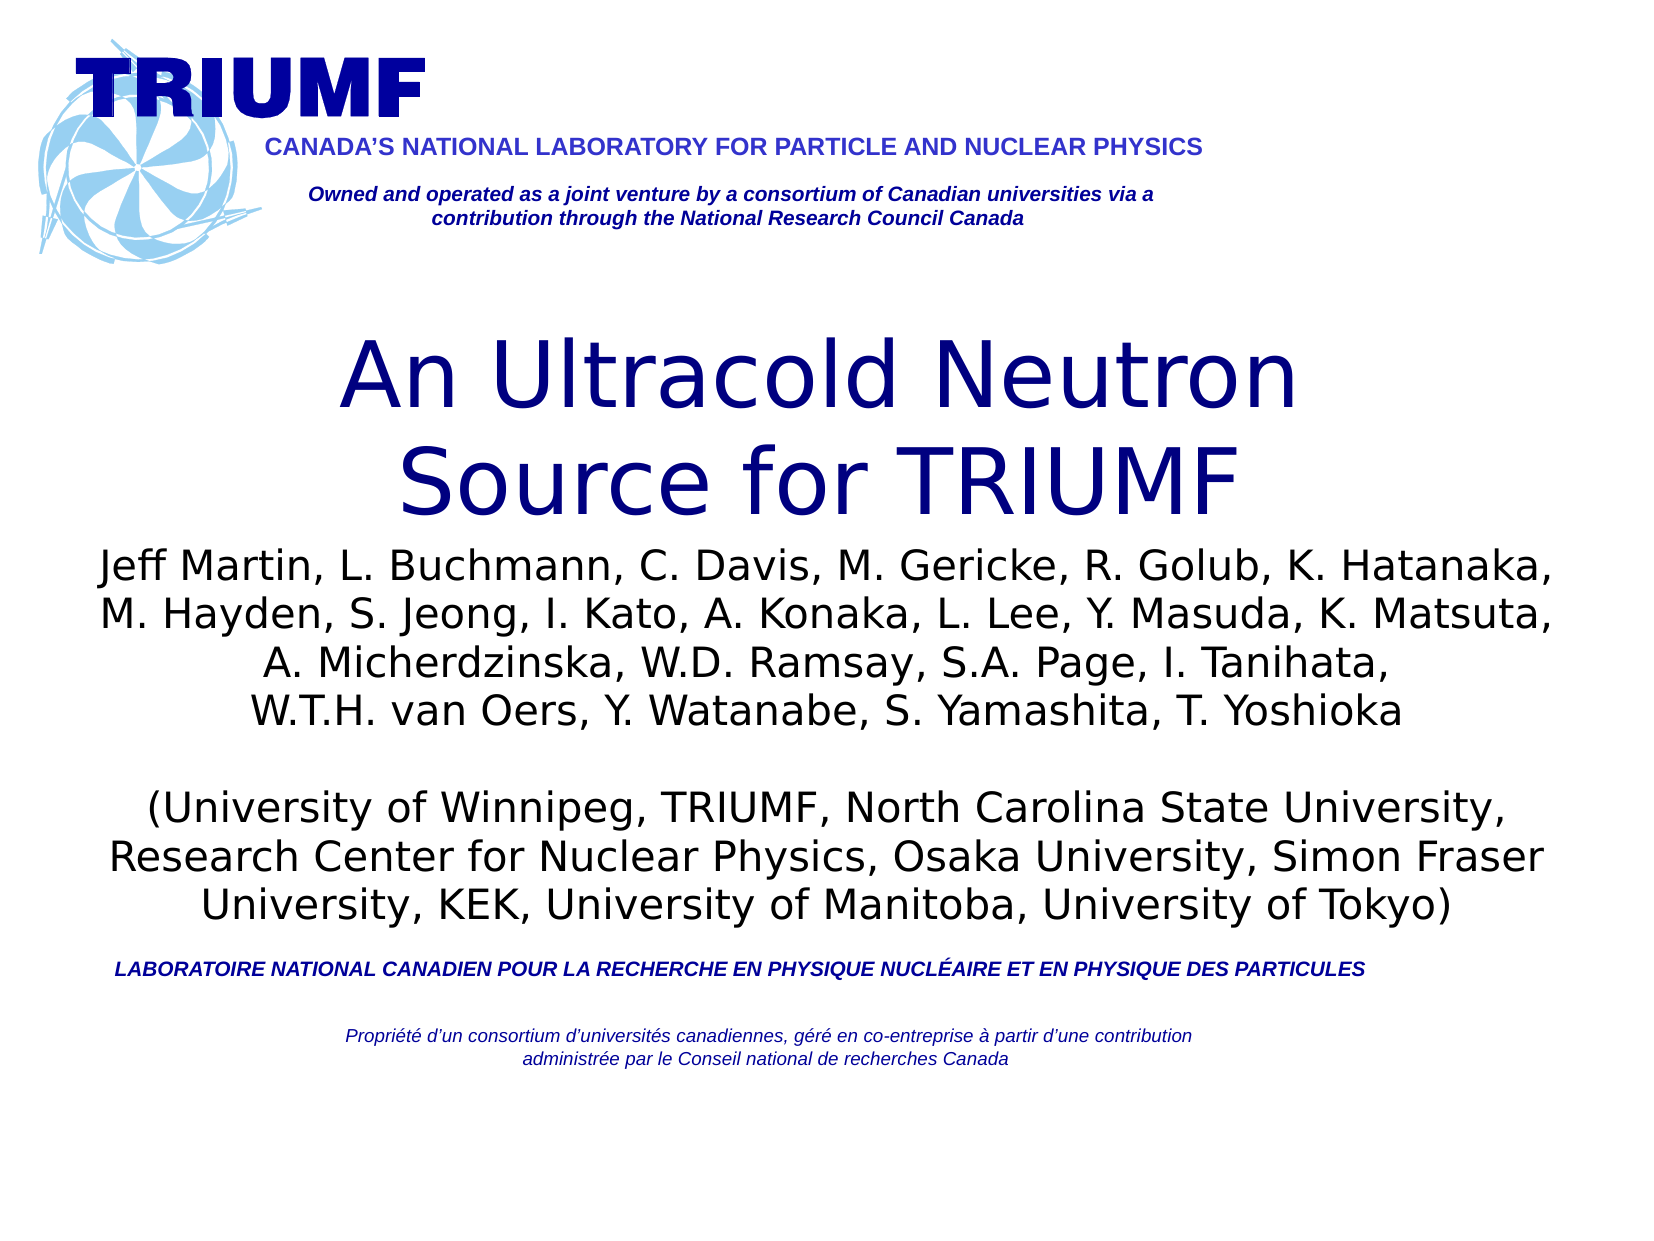

CANADA’S NATIONAL LABORATORY FOR PARTICLE AND NUCLEAR PHYSICS
Owned and operated as a joint venture by a consortium of Canadian universities via a contribution through the National Research Council Canada
LABORATOIRE NATIONAL CANADIEN POUR LA RECHERCHE EN PHYSIQUE NUCLÉAIRE ET EN PHYSIQUE DES PARTICULES
Propriété d’un consortium d’universités canadiennes, géré en co-entreprise à partir d’une contribution administrée par le Conseil national de recherches Canada
An Ultracold Neutron Source for TRIUMF
# Jeff Martin, L. Buchmann, C. Davis, M. Gericke, R. Golub, K. Hatanaka, M. Hayden, S. Jeong, I. Kato, A. Konaka, L. Lee, Y. Masuda, K. Matsuta, A. Micherdzinska, W.D. Ramsay, S.A. Page, I. Tanihata,
W.T.H. van Oers, Y. Watanabe, S. Yamashita, T. Yoshioka
(University of Winnipeg, TRIUMF, North Carolina State University, Research Center for Nuclear Physics, Osaka University, Simon Fraser University, KEK, University of Manitoba, University of Tokyo)